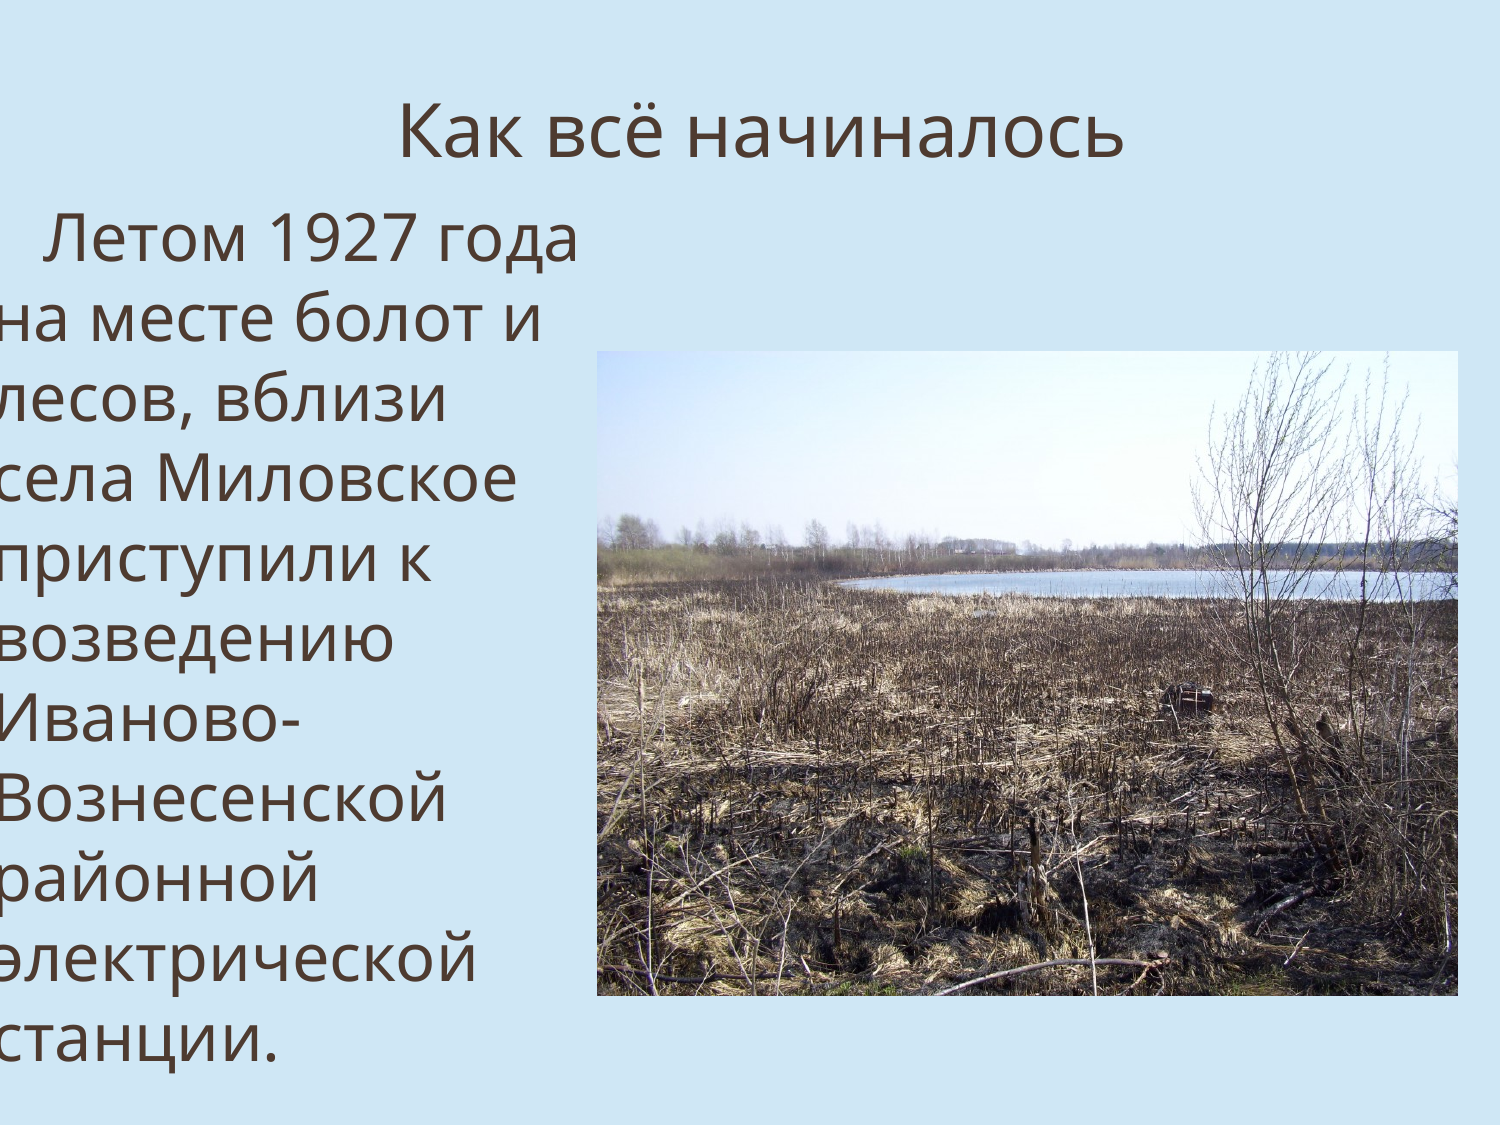

# Как всё начиналось
 Летом 1927 года на месте болот и лесов, вблизи села Миловское приступили к возведению Иваново-Вознесенской районной электрической станции.